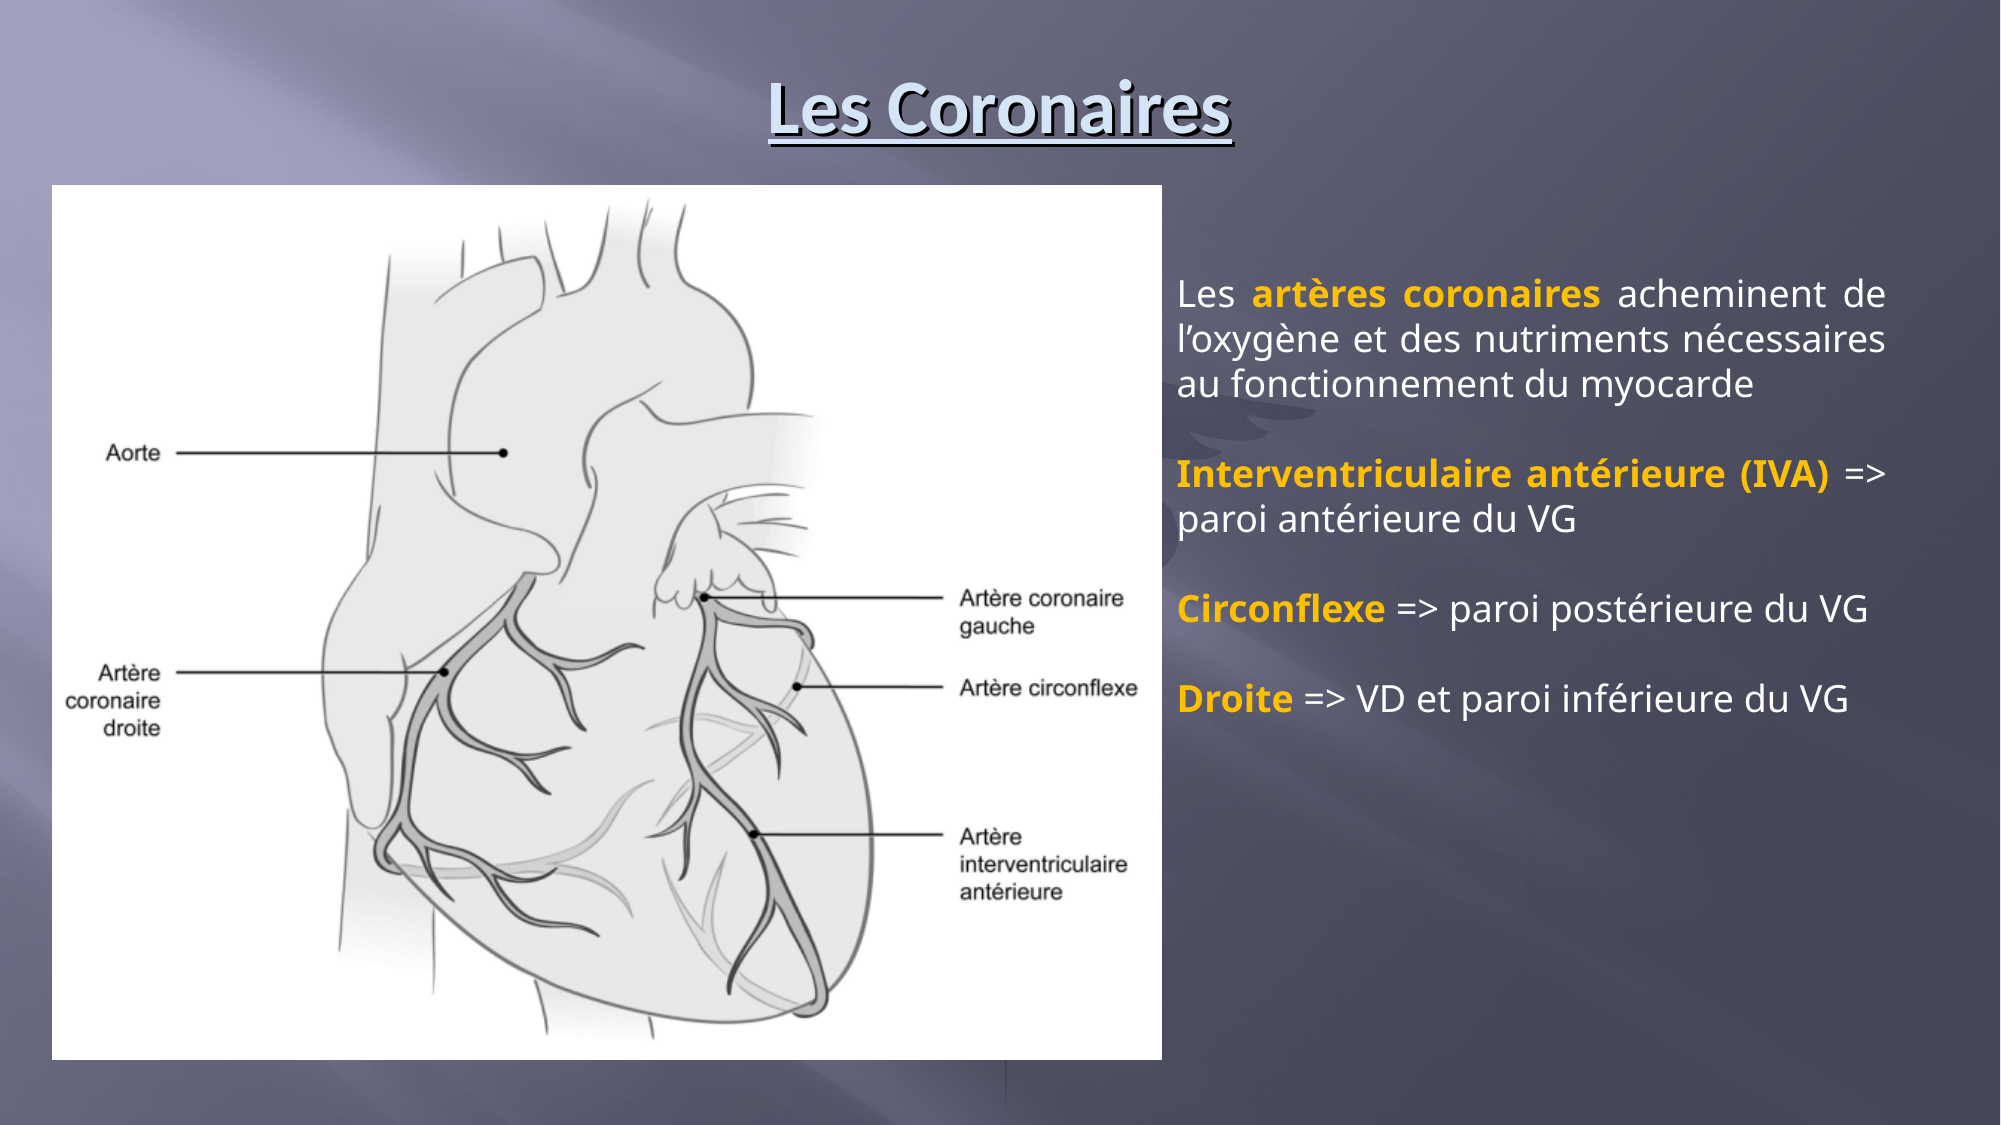

Les Coronaires
# Les artères coronaires acheminent de l’oxygène et des nutriments nécessaires au fonctionnement du myocarde
Interventriculaire antérieure (IVA) => paroi antérieure du VG
Circonflexe => paroi postérieure du VG
Droite => VD et paroi inférieure du VG